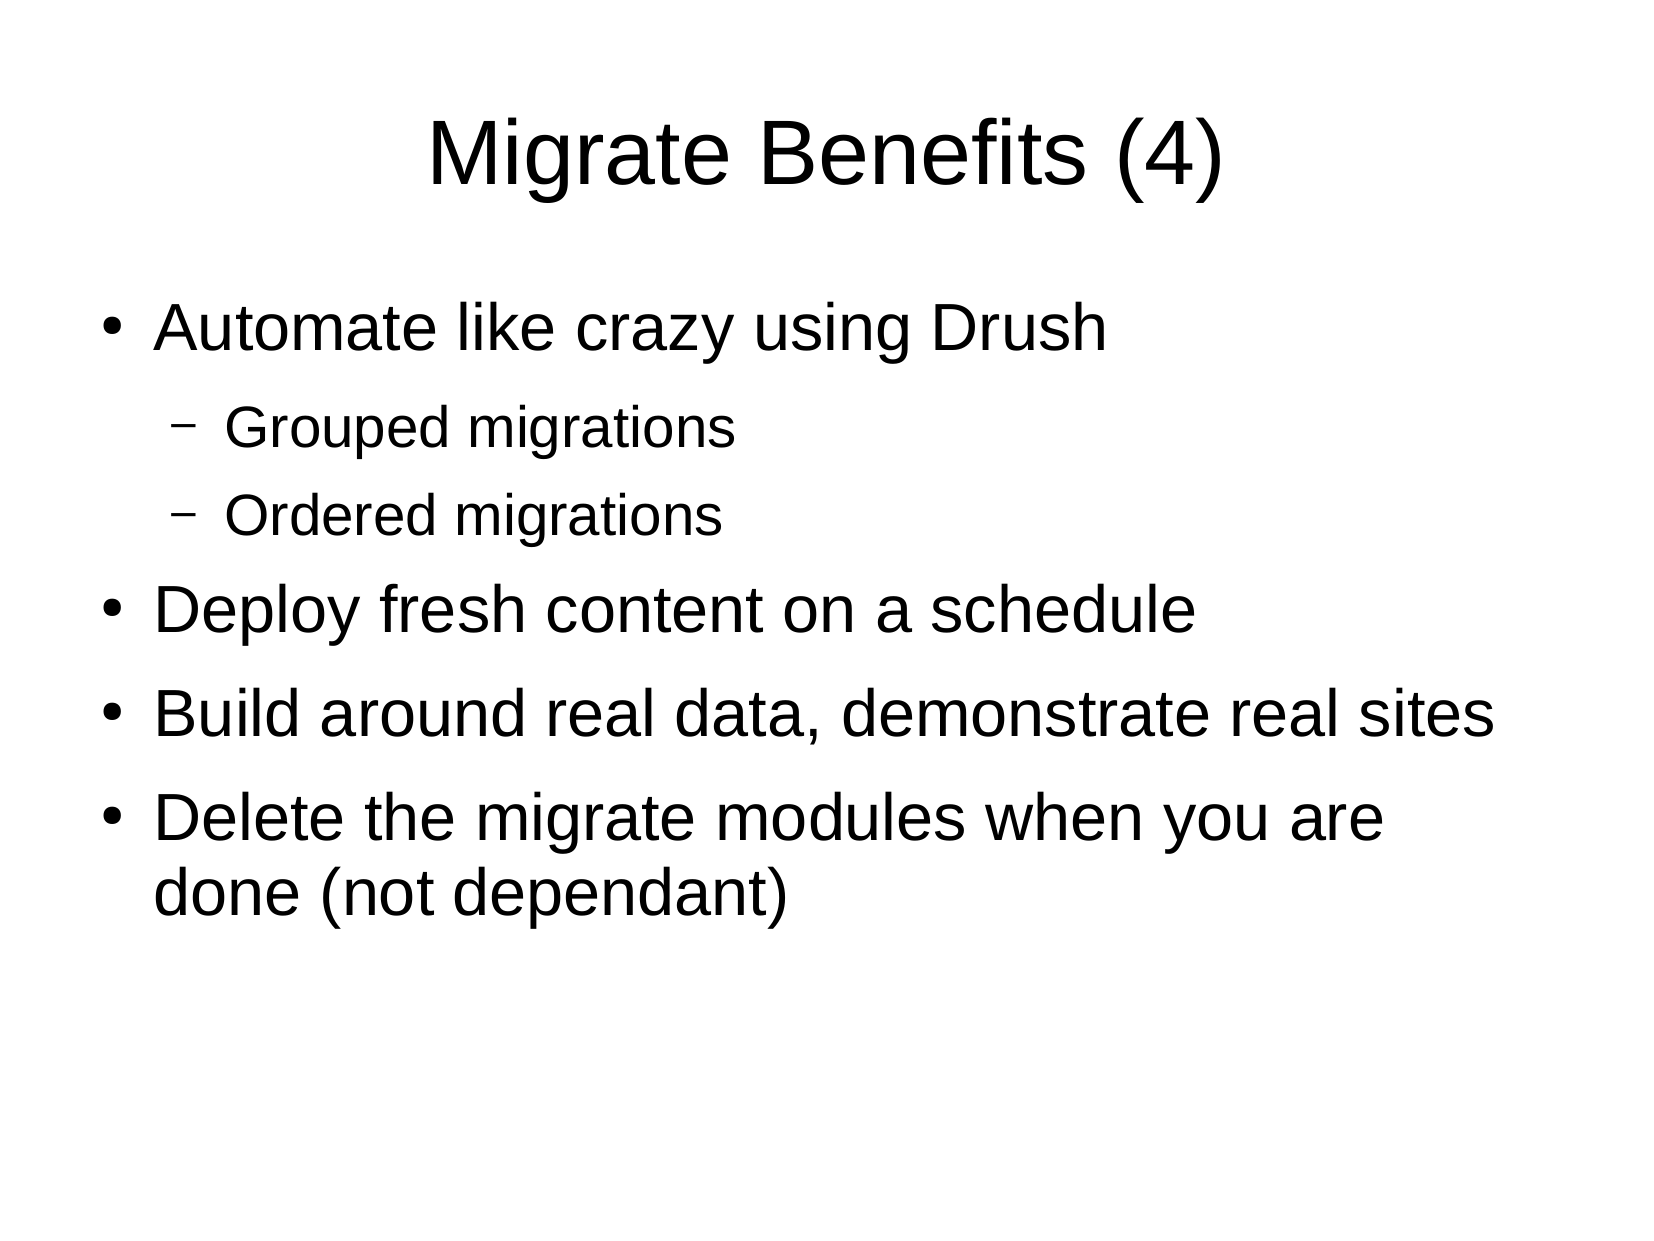

# Migrate Benefits (4)
Automate like crazy using Drush
Grouped migrations
Ordered migrations
Deploy fresh content on a schedule
Build around real data, demonstrate real sites
Delete the migrate modules when you are done (not dependant)